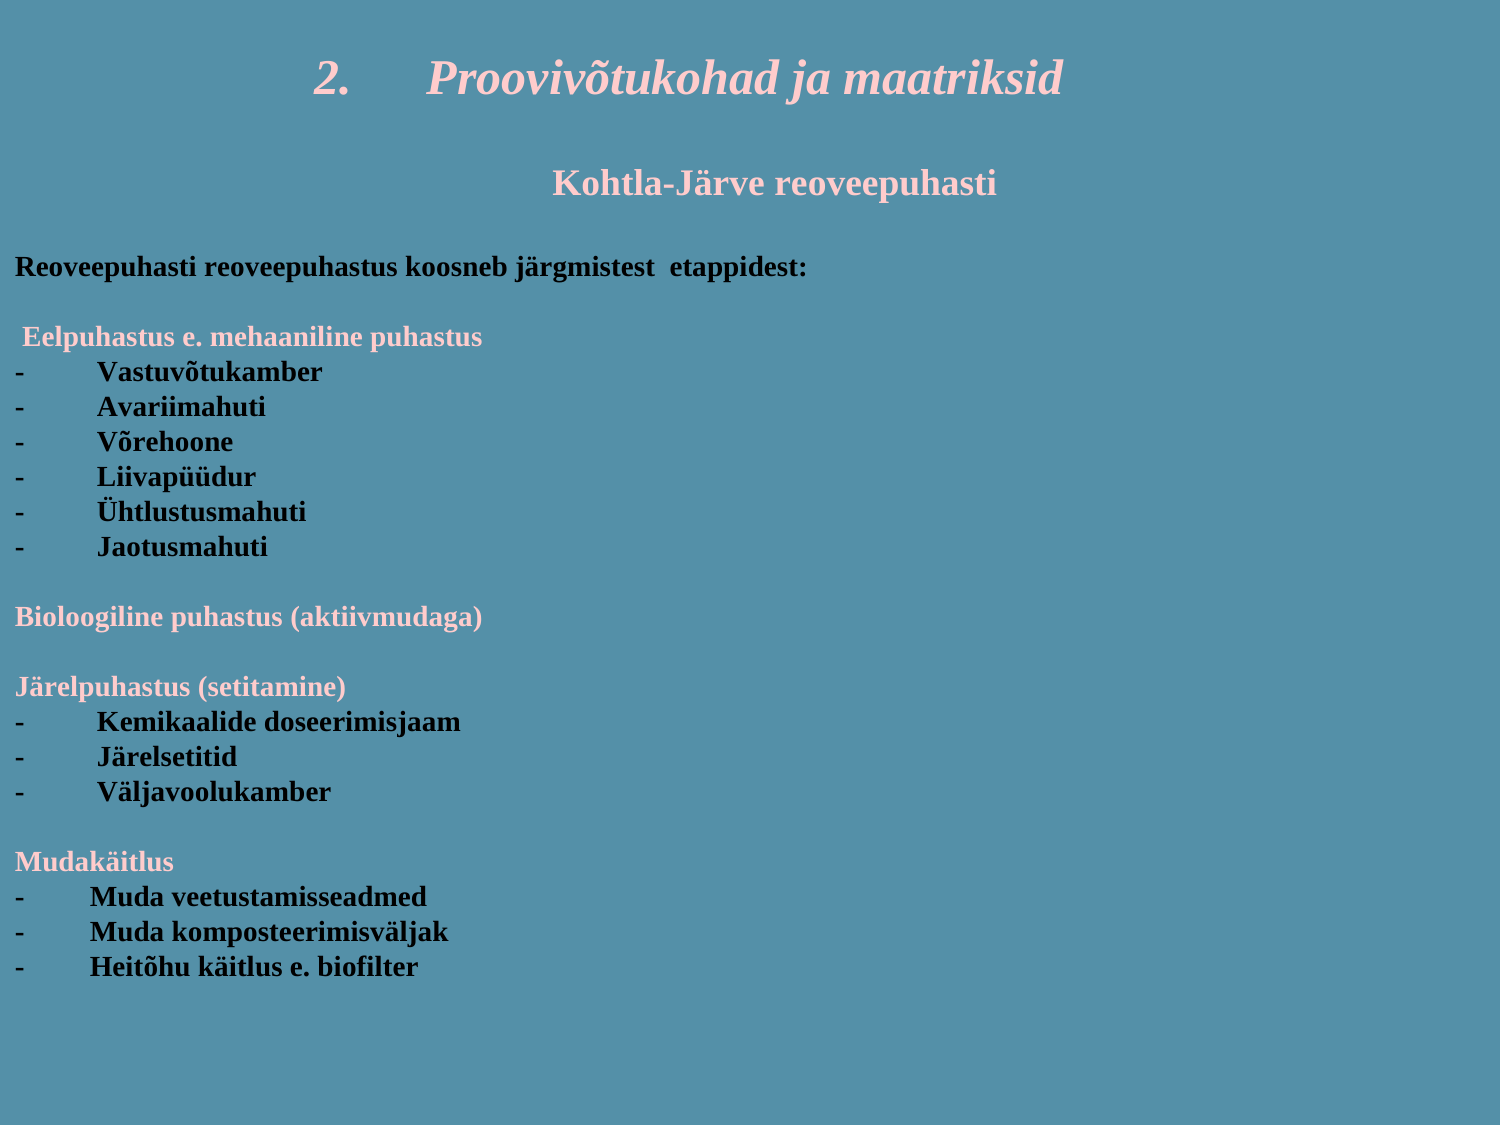

2.      Proovivõtukohad ja maatriksid
 Kohtla-Järve reoveepuhasti
Reoveepuhasti reoveepuhastus koosneb järgmistest etappidest:
 Eelpuhastus e. mehaaniline puhastus
-          Vastuvõtukamber
-          Avariimahuti
-          Võrehoone
-          Liivapüüdur
-          Ühtlustusmahuti
-          Jaotusmahuti
Bioloogiline puhastus (aktiivmudaga)
Järelpuhastus (setitamine)
-          Kemikaalide doseerimisjaam
-          Järelsetitid
-          Väljavoolukamber
Mudakäitlus
-         Muda veetustamisseadmed
-         Muda komposteerimisväljak
-         Heitõhu käitlus e. biofilter